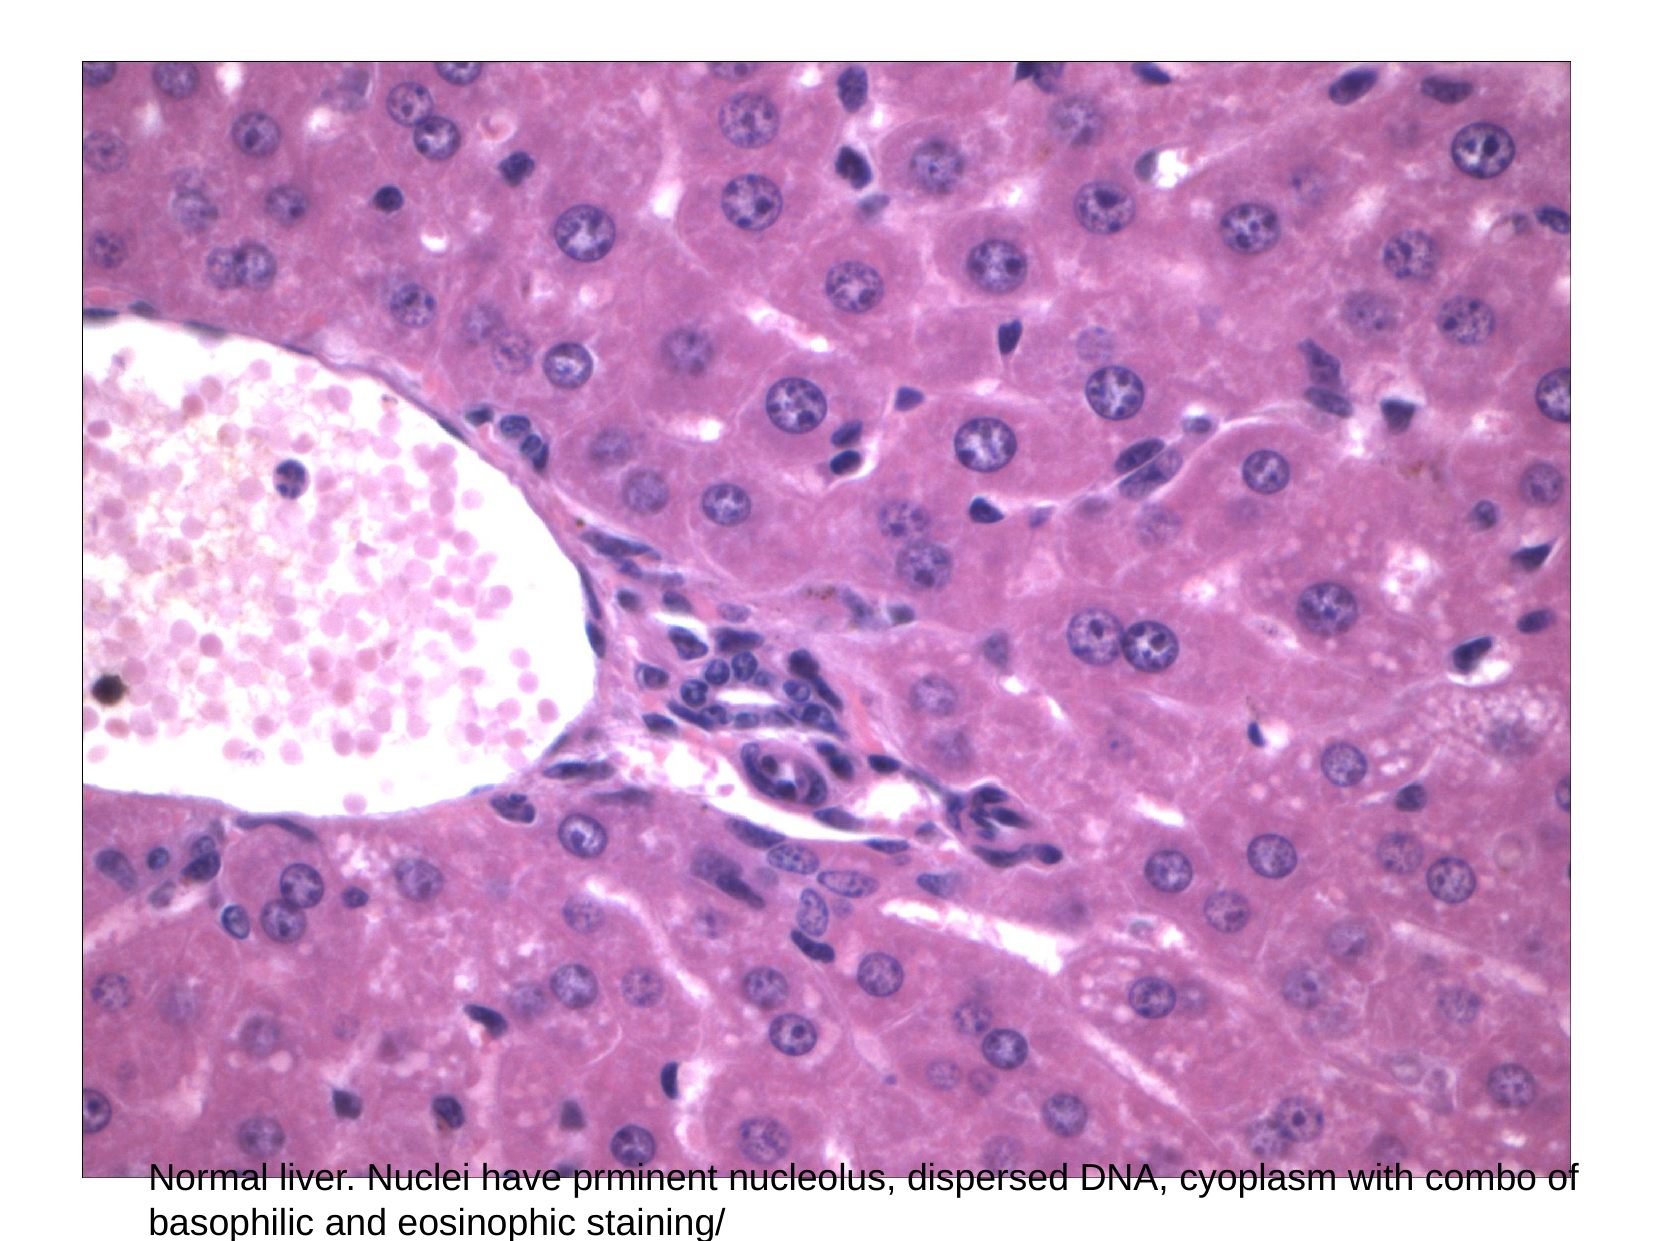

Normal liver. Nuclei have prminent nucleolus, dispersed DNA, cyoplasm with combo of basophilic and eosinophic staining/